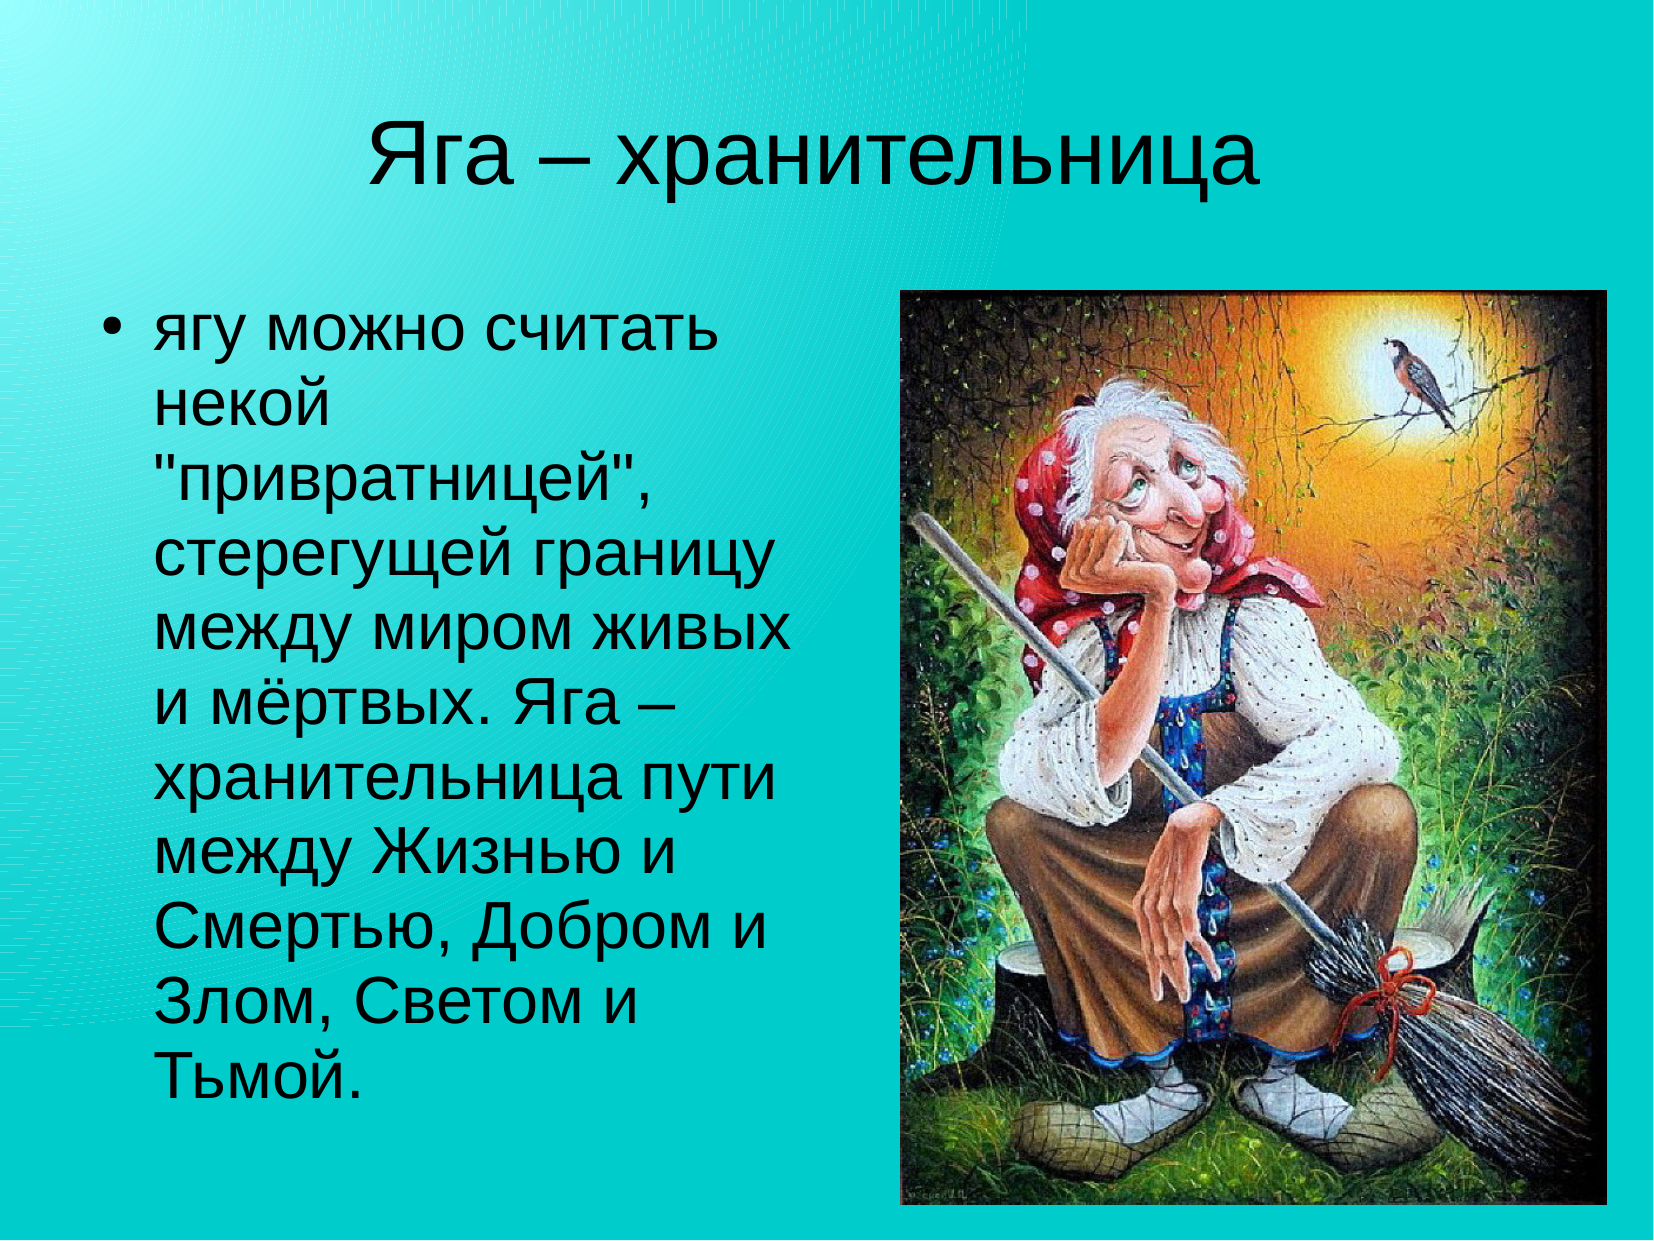

# Яга – хранительница
ягу можно считать некой "привратницей", стерегущей границу между миром живых и мёртвых. Яга – хранительница пути между Жизнью и Смертью, Добром и Злом, Светом и Тьмой.